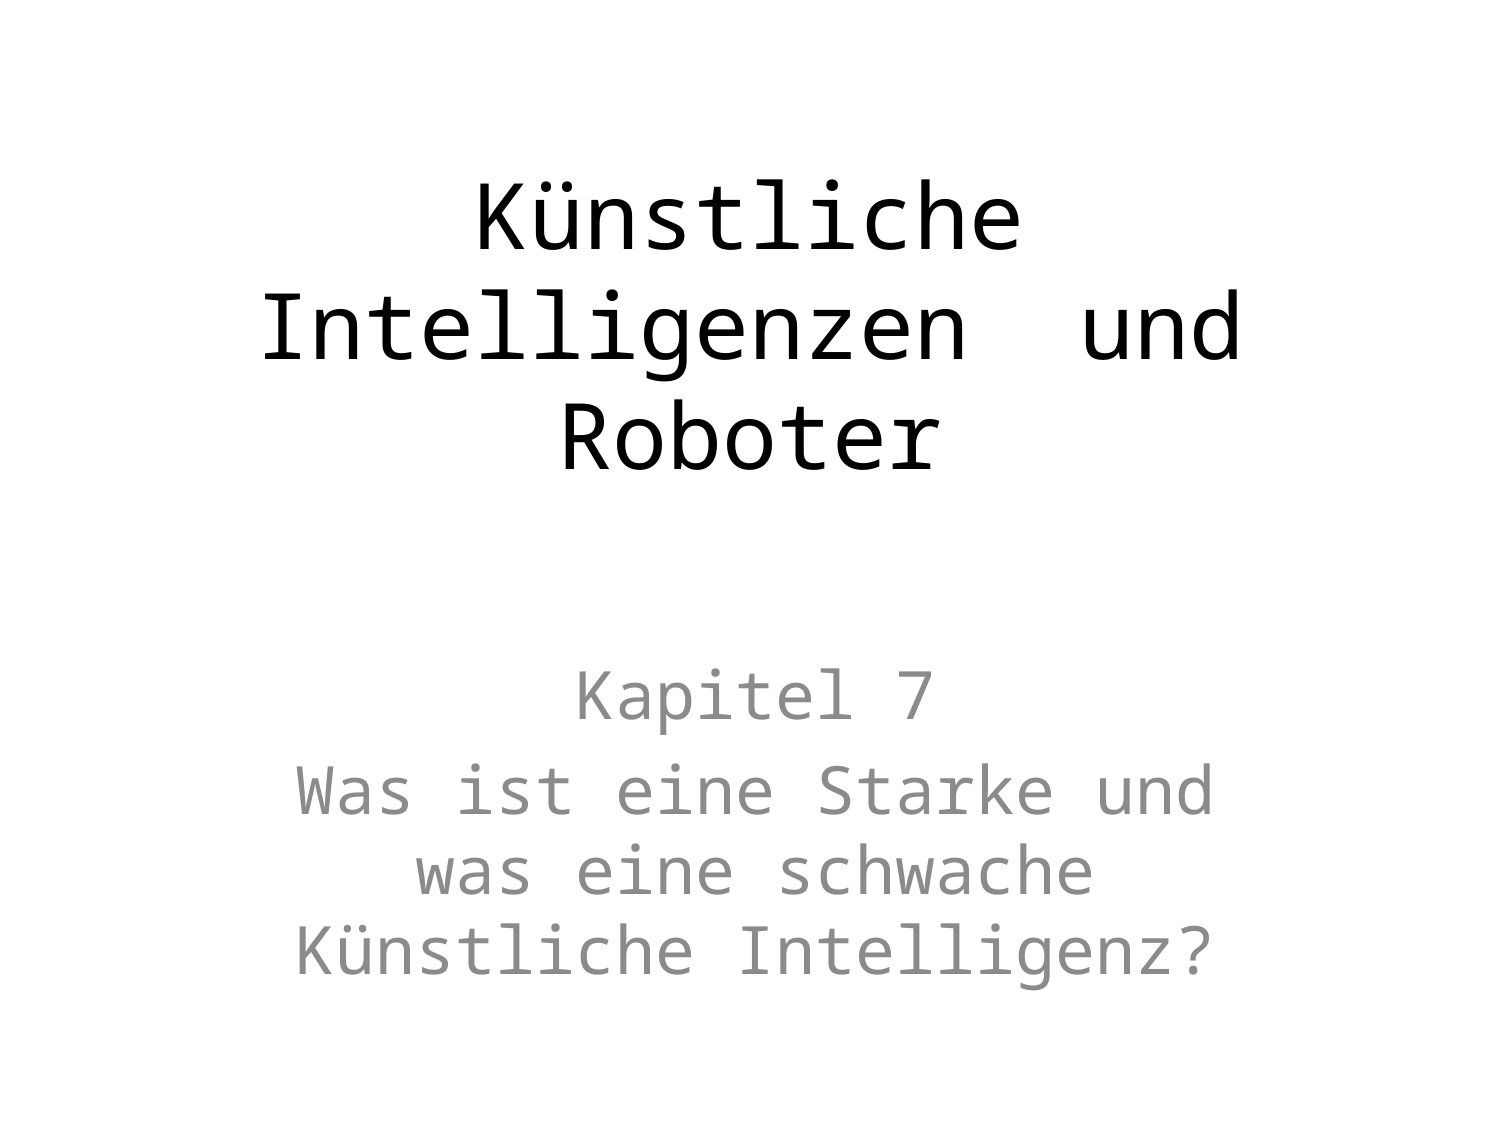

# Künstliche Intelligenzen und Roboter
Kapitel 7
Was ist eine Starke und was eine schwache Künstliche Intelligenz?